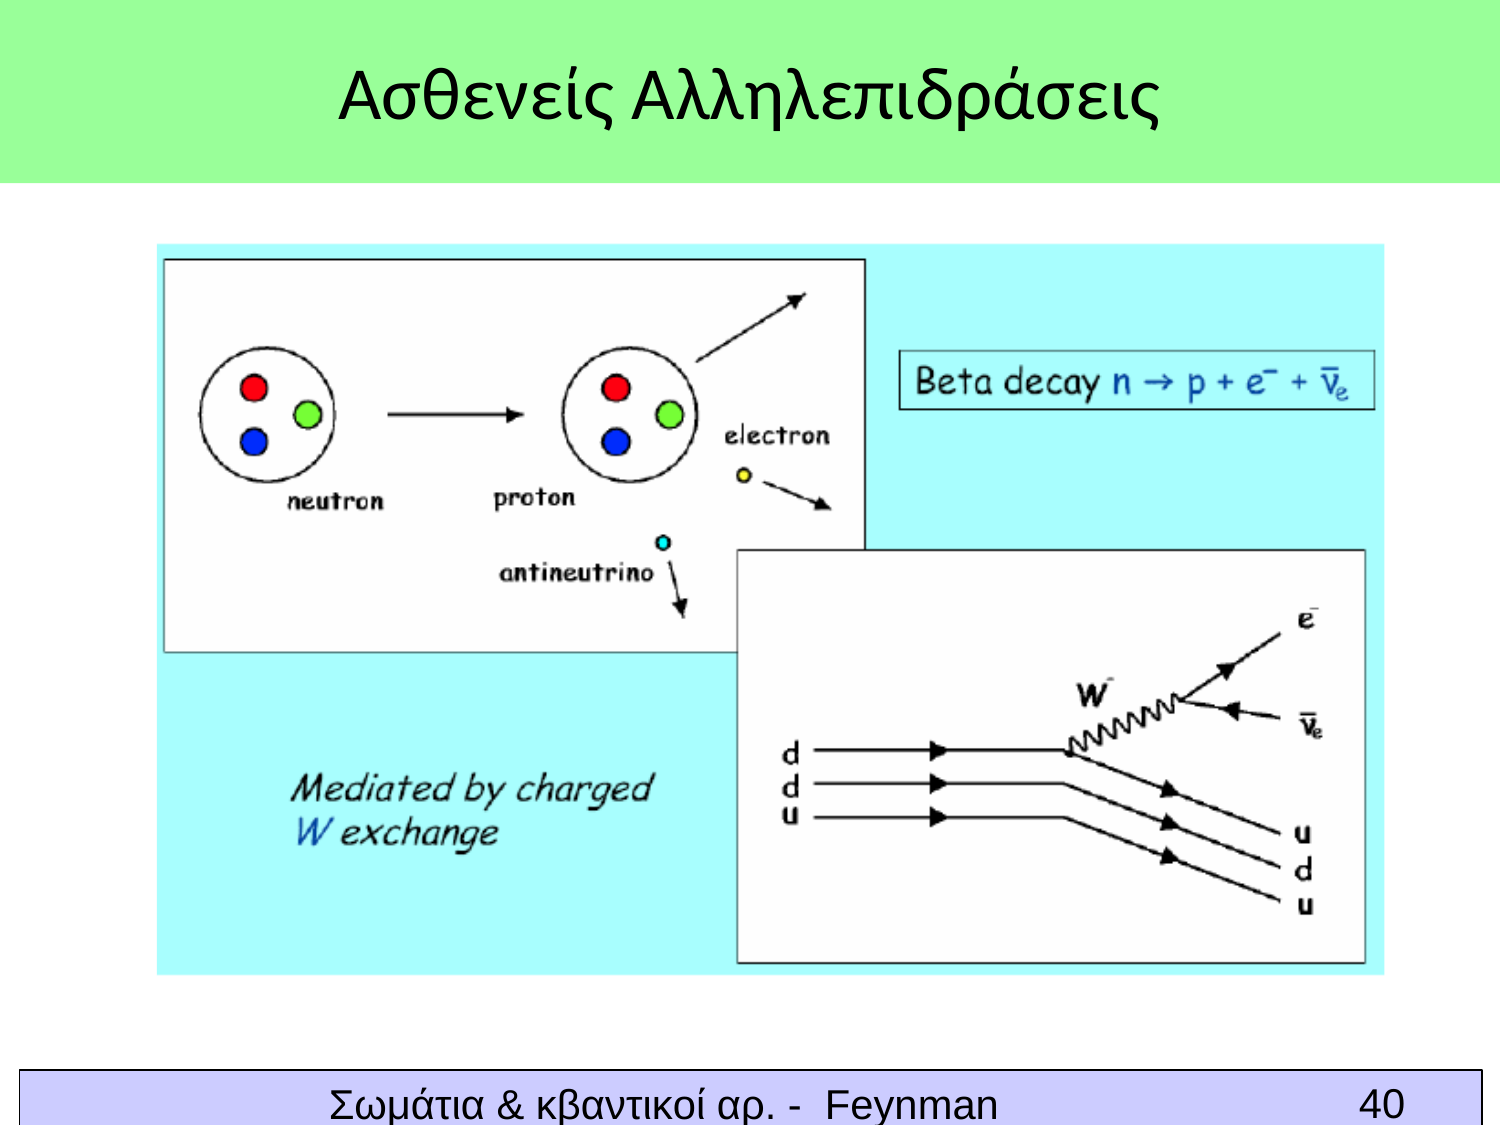

Ασθενείς Αλληλεπιδράσεις
40
Σωμάτια & κβαντικοί αρ. - Feynman